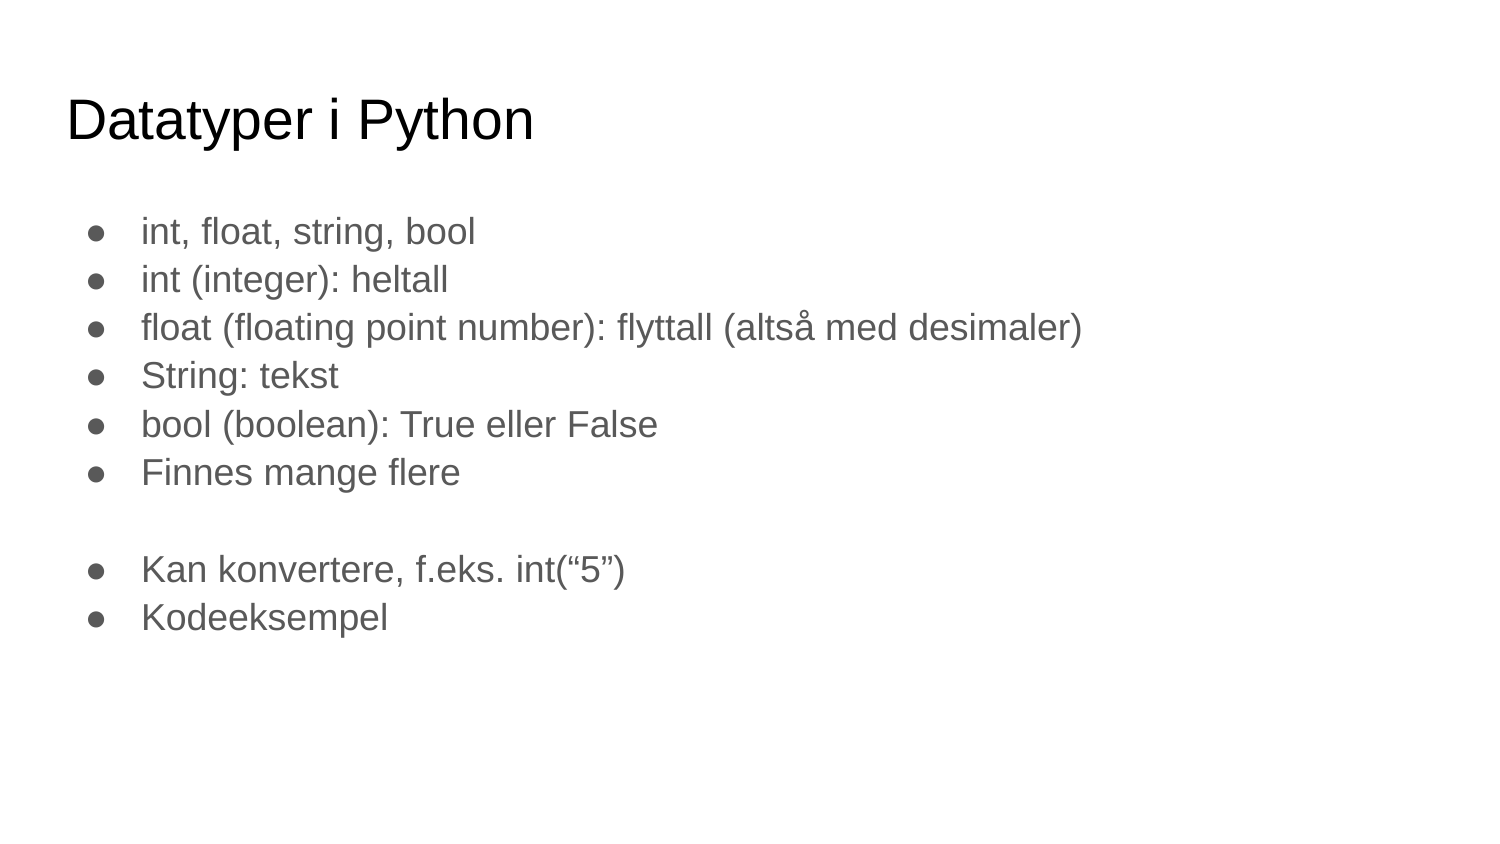

# Datatyper i Python
int, float, string, bool
int (integer): heltall
float (floating point number): flyttall (altså med desimaler)
String: tekst
bool (boolean): True eller False
Finnes mange flere
Kan konvertere, f.eks. int(“5”)
Kodeeksempel